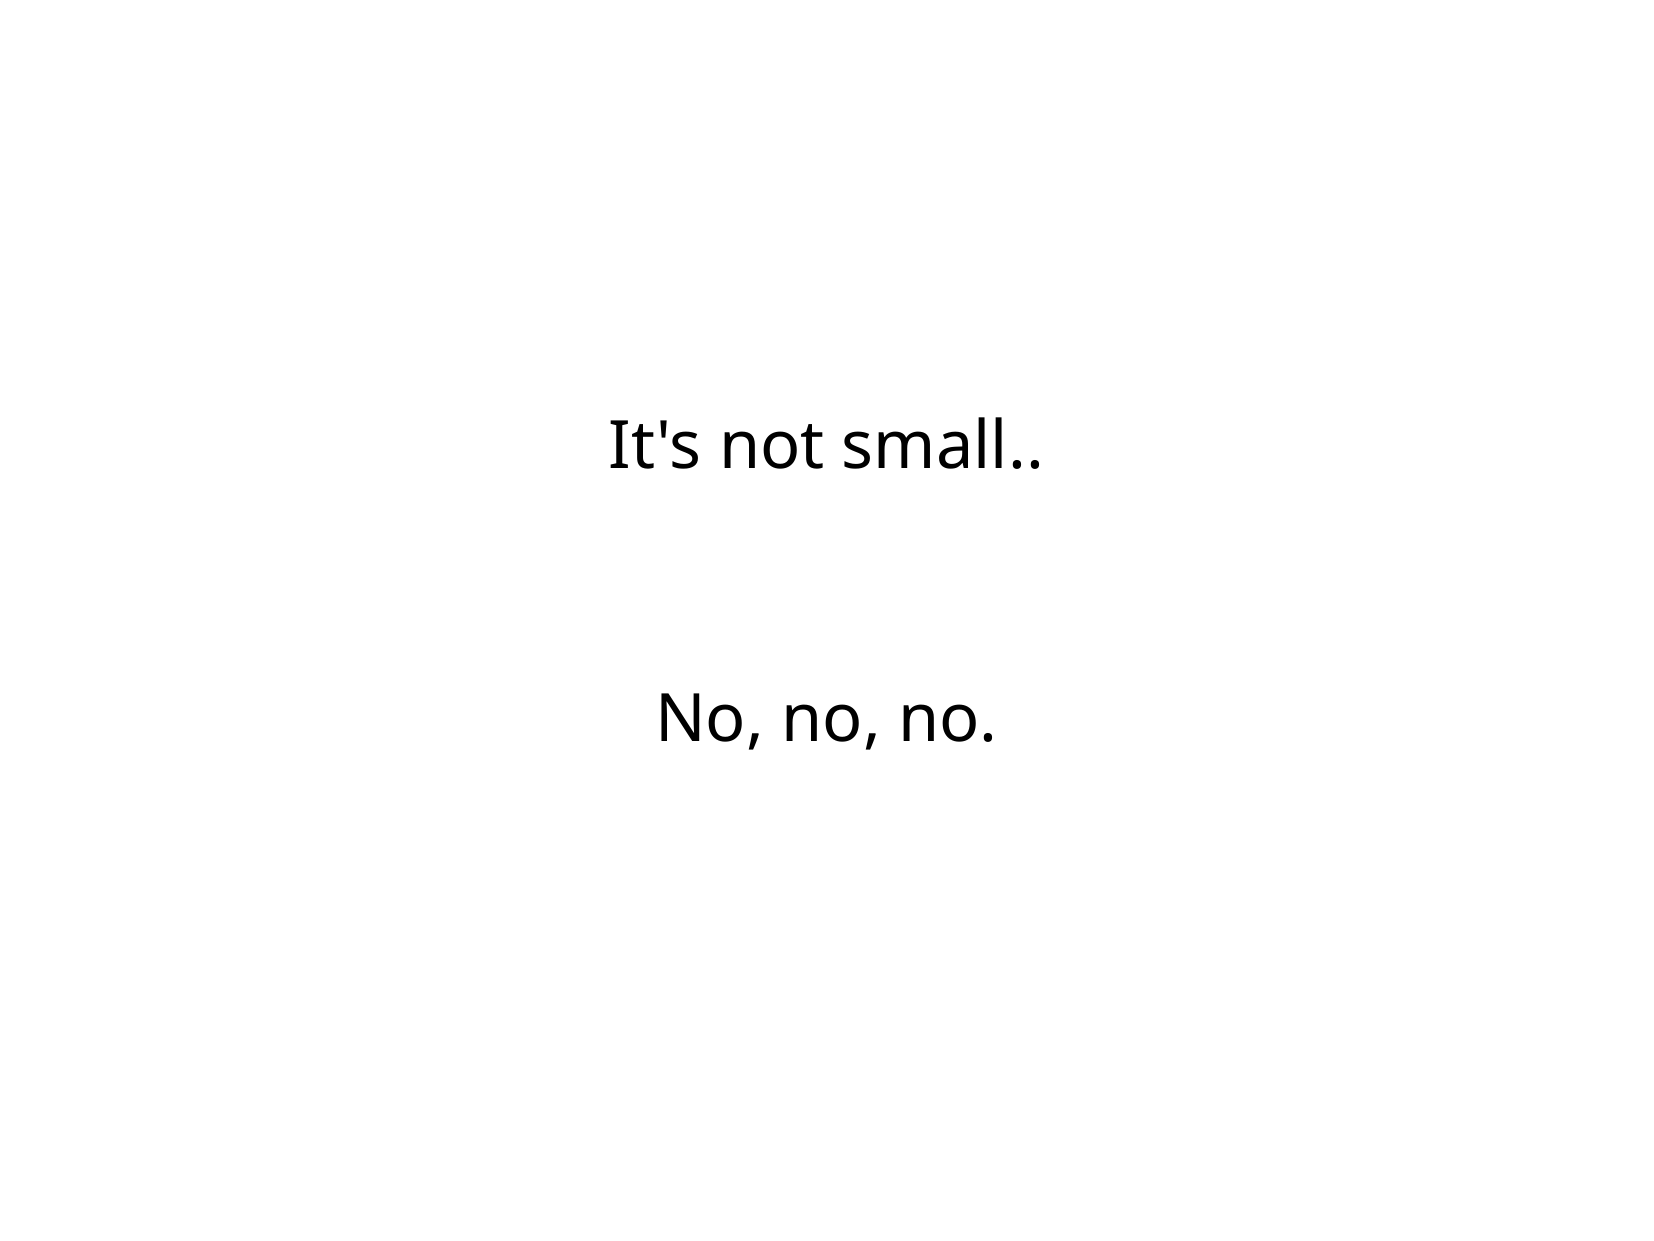

# It's not small..
No, no, no.